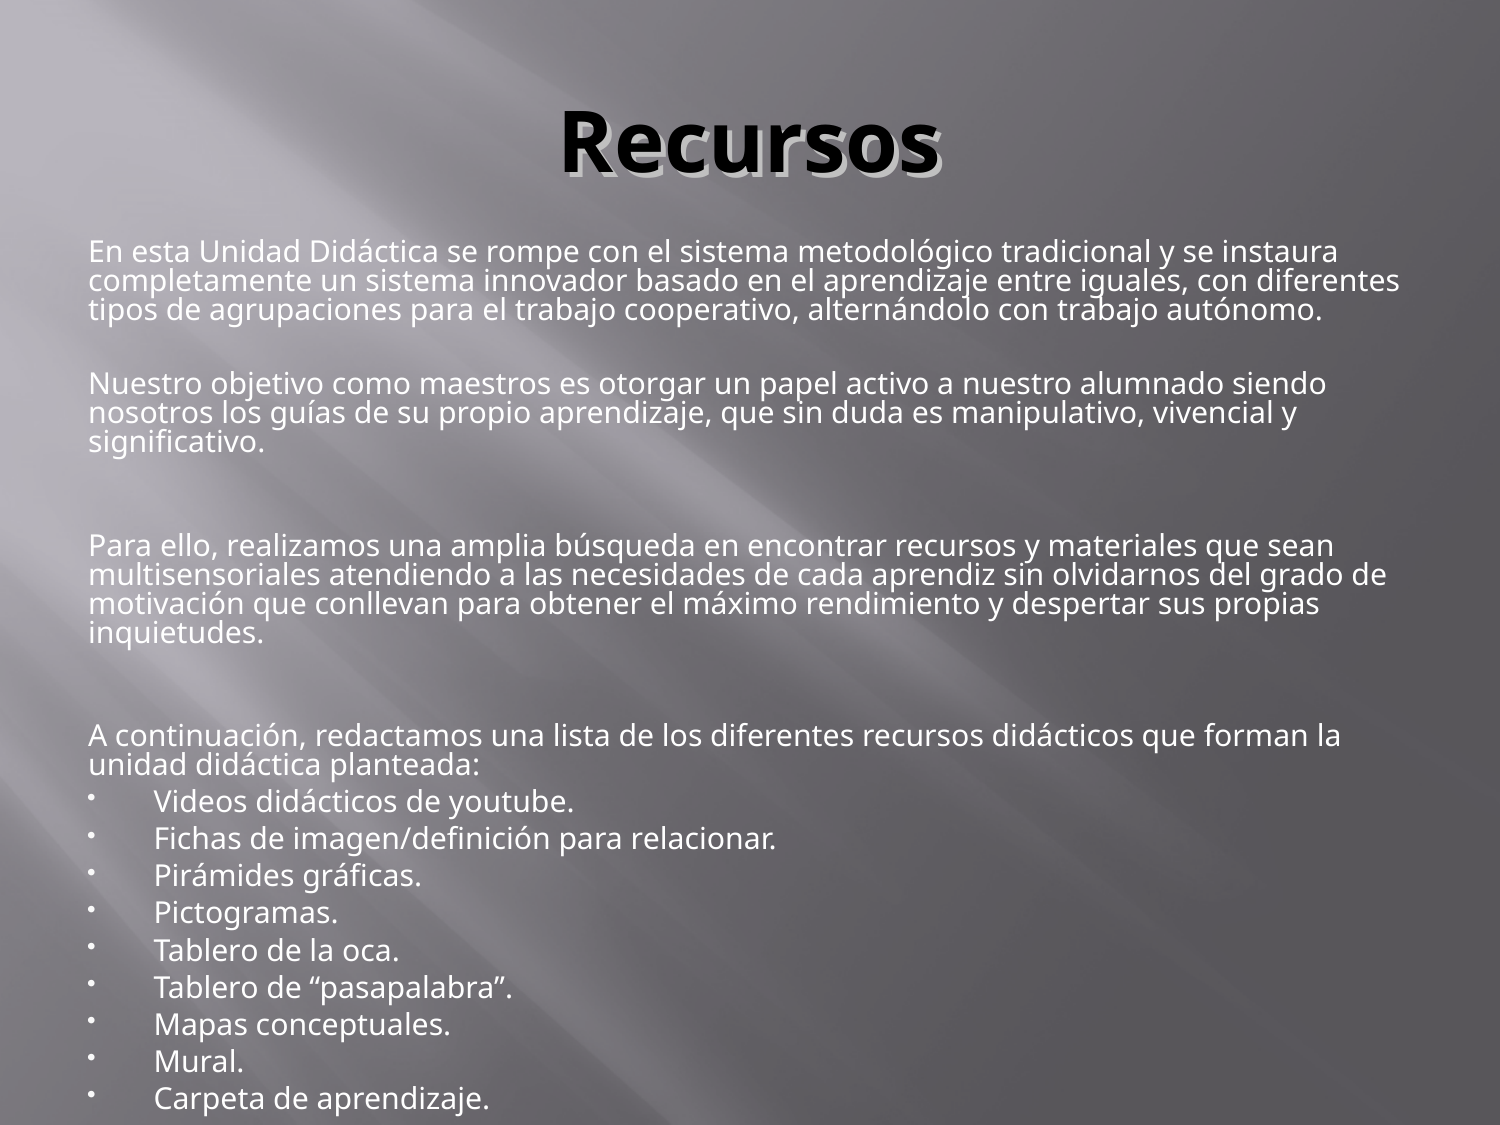

# Recursos
En esta Unidad Didáctica se rompe con el sistema metodológico tradicional y se instaura completamente un sistema innovador basado en el aprendizaje entre iguales, con diferentes tipos de agrupaciones para el trabajo cooperativo, alternándolo con trabajo autónomo.
Nuestro objetivo como maestros es otorgar un papel activo a nuestro alumnado siendo nosotros los guías de su propio aprendizaje, que sin duda es manipulativo, vivencial y significativo.
Para ello, realizamos una amplia búsqueda en encontrar recursos y materiales que sean multisensoriales atendiendo a las necesidades de cada aprendiz sin olvidarnos del grado de motivación que conllevan para obtener el máximo rendimiento y despertar sus propias inquietudes.
A continuación, redactamos una lista de los diferentes recursos didácticos que forman la unidad didáctica planteada:
Videos didácticos de youtube.
Fichas de imagen/definición para relacionar.
Pirámides gráficas.
Pictogramas.
Tablero de la oca.
Tablero de “pasapalabra”.
Mapas conceptuales.
Mural.
Carpeta de aprendizaje.